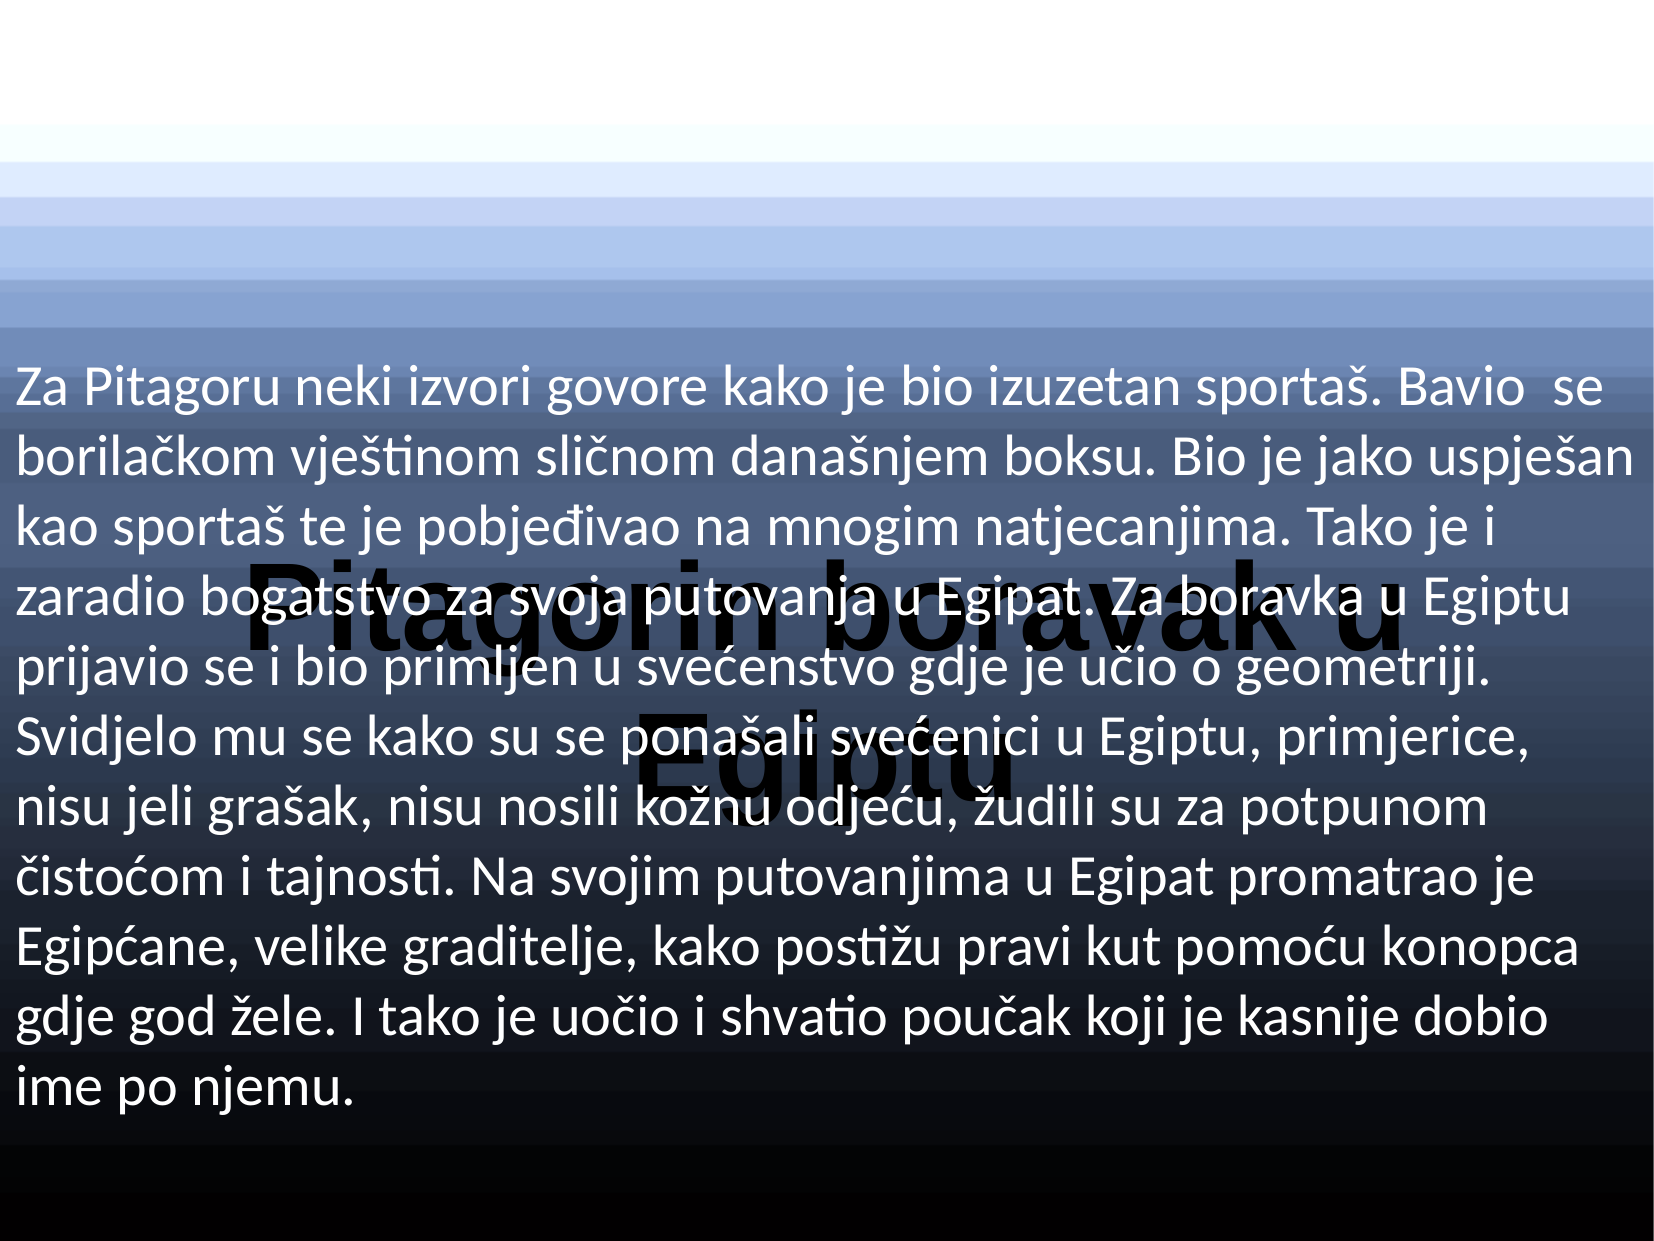

# Pitagorin boravak u Egiptu
Za Pitagoru neki izvori govore kako je bio izuzetan sportaš. Bavio se borilačkom vještinom sličnom današnjem boksu. Bio je jako uspješan kao sportaš te je pobjeđivao na mnogim natjecanjima. Tako je i zaradio bogatstvo za svoja putovanja u Egipat. Za boravka u Egiptu prijavio se i bio primljen u svećenstvo gdje je učio o geometriji. Svidjelo mu se kako su se ponašali svećenici u Egiptu, primjerice, nisu jeli grašak, nisu nosili kožnu odjeću, žudili su za potpunom čistoćom i tajnosti. Na svojim putovanjima u Egipat promatrao je Egipćane, velike graditelje, kako postižu pravi kut pomoću konopca gdje god žele. I tako je uočio i shvatio poučak koji je kasnije dobio ime po njemu.